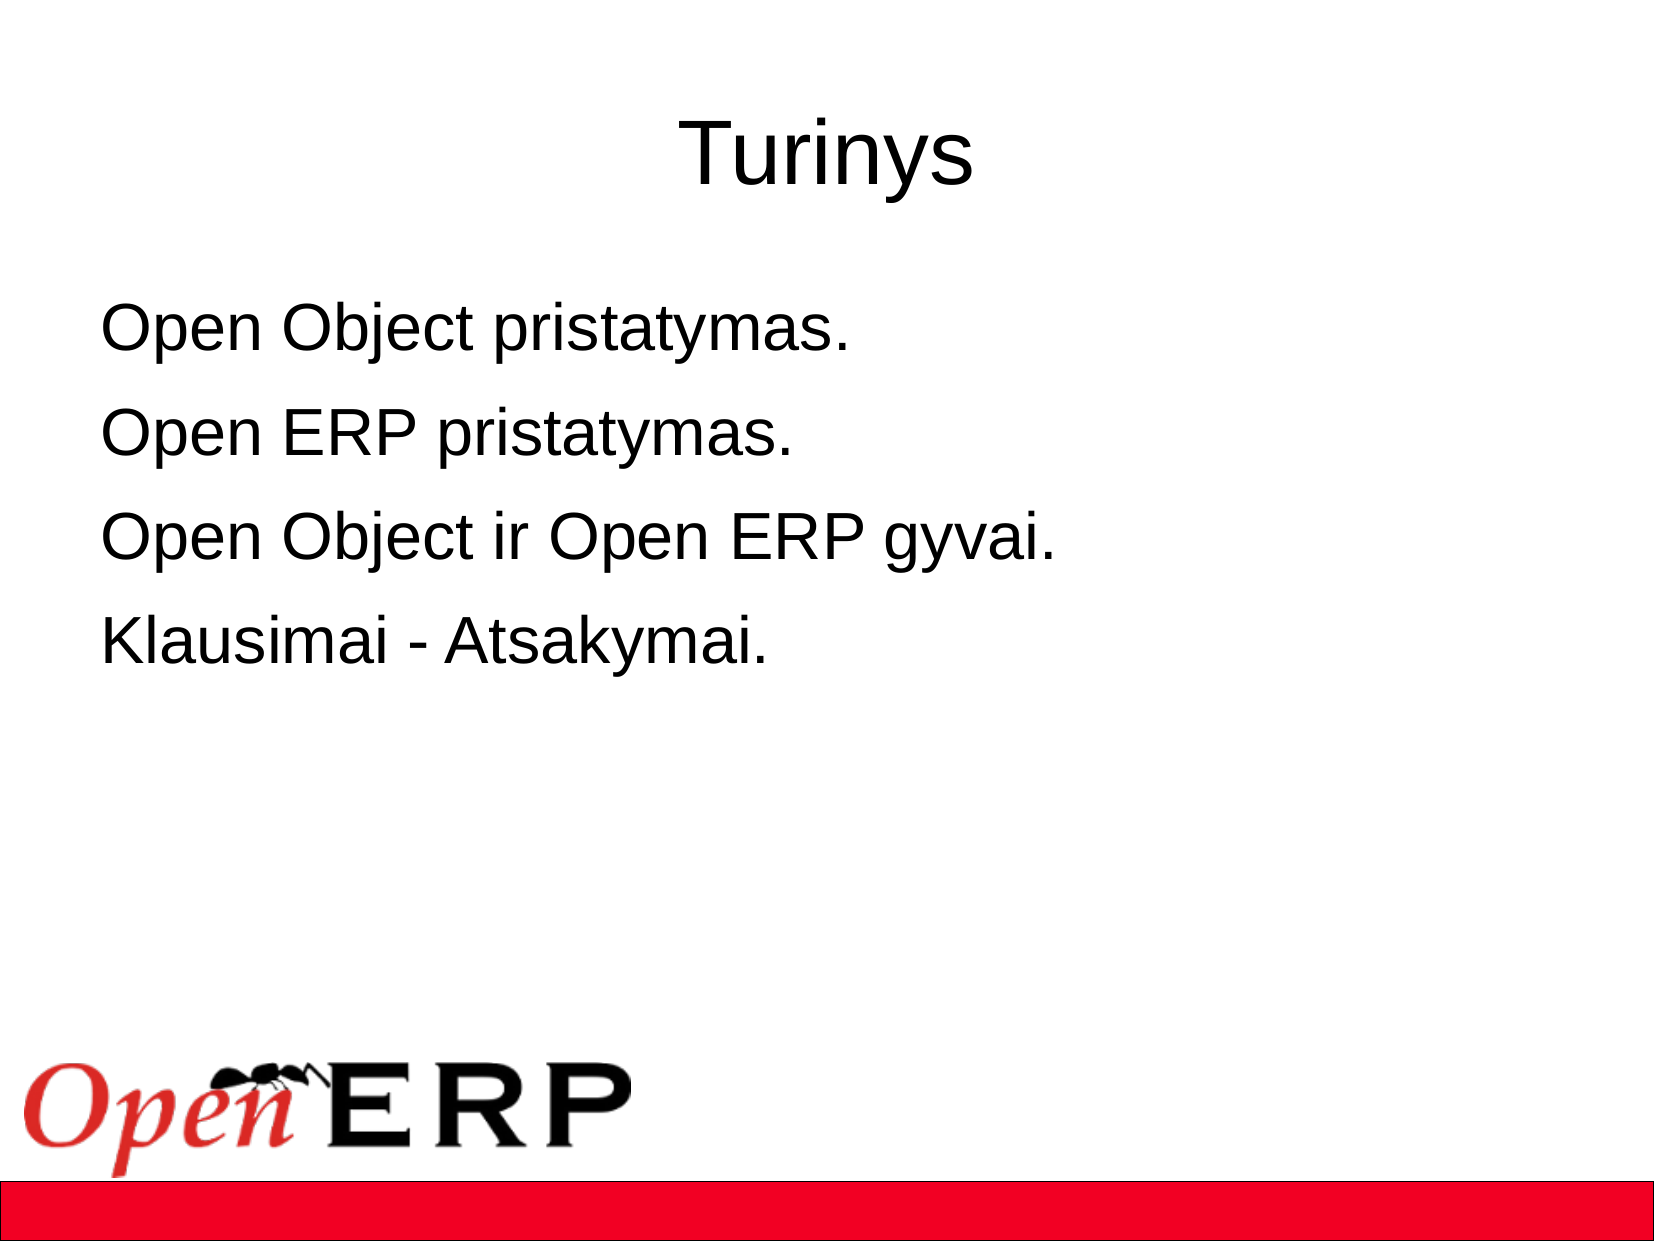

# Turinys
Open Object pristatymas.
Open ERP pristatymas.
Open Object ir Open ERP gyvai.
Klausimai - Atsakymai.